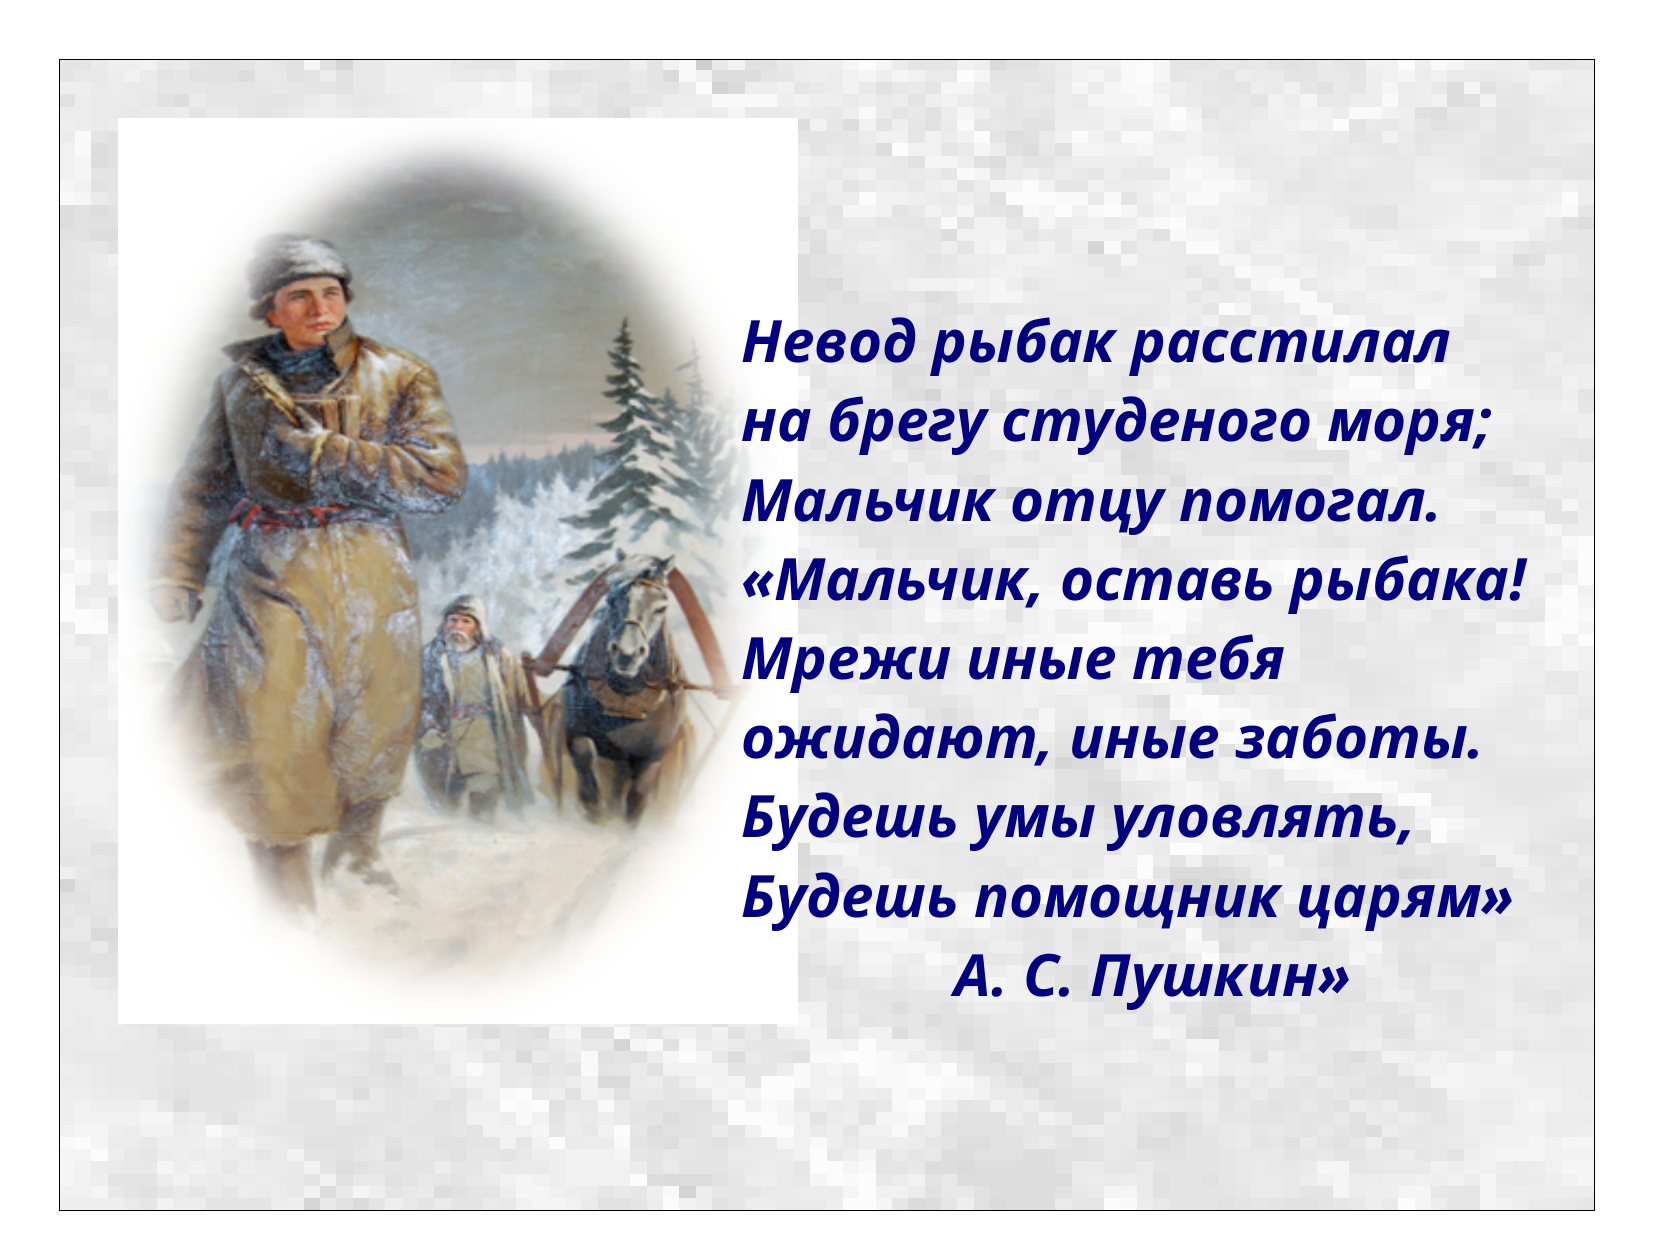

Невод рыбак расстилал на брегу студеного моря;
Мальчик отцу помогал.
«Мальчик, оставь рыбака!
Мрежи иные тебя ожидают, иные заботы.
Будешь умы уловлять,
Будешь помощник царям»
 А. С. Пушкин»